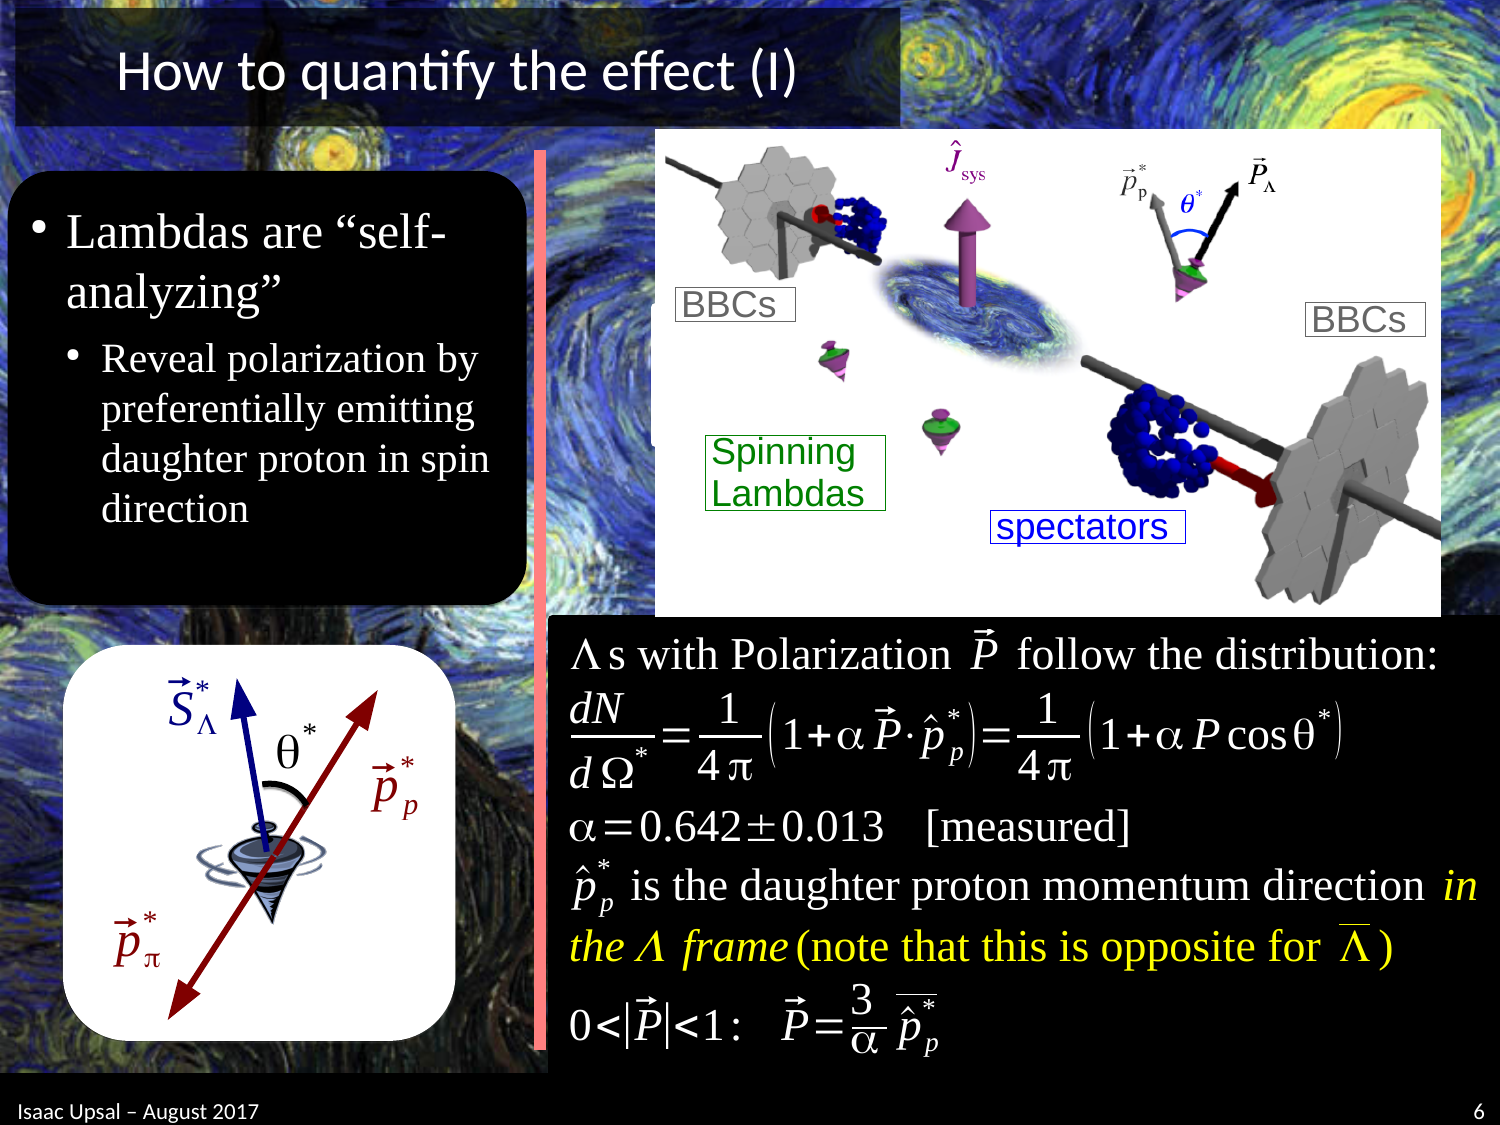

# How to quantify the effect (I)
Lambdas are “self-analyzing”
Reveal polarization by preferentially emitting daughter proton in spin direction
 BBCs
 BBCs
 Spinning
 Lambdas
 spectators
6